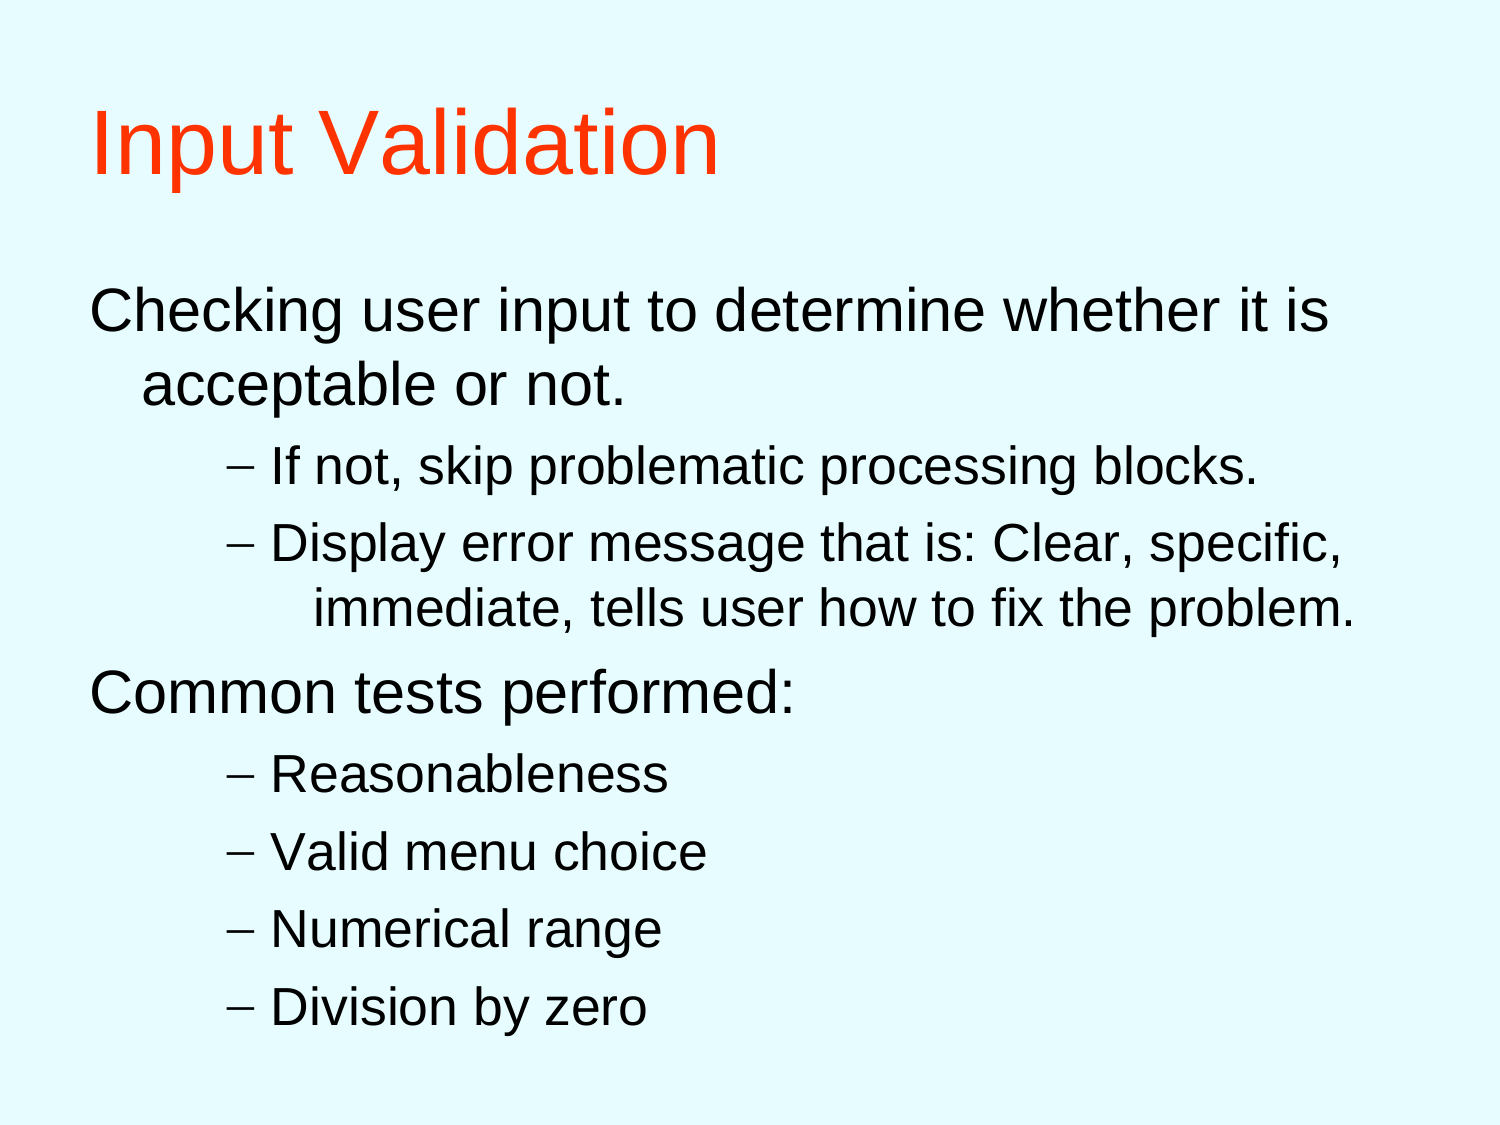

# Input Validation
Checking user input to determine whether it is acceptable or not.
If not, skip problematic processing blocks.
Display error message that is: Clear, specific, immediate, tells user how to fix the problem.
Common tests performed:
Reasonableness
Valid menu choice
Numerical range
Division by zero